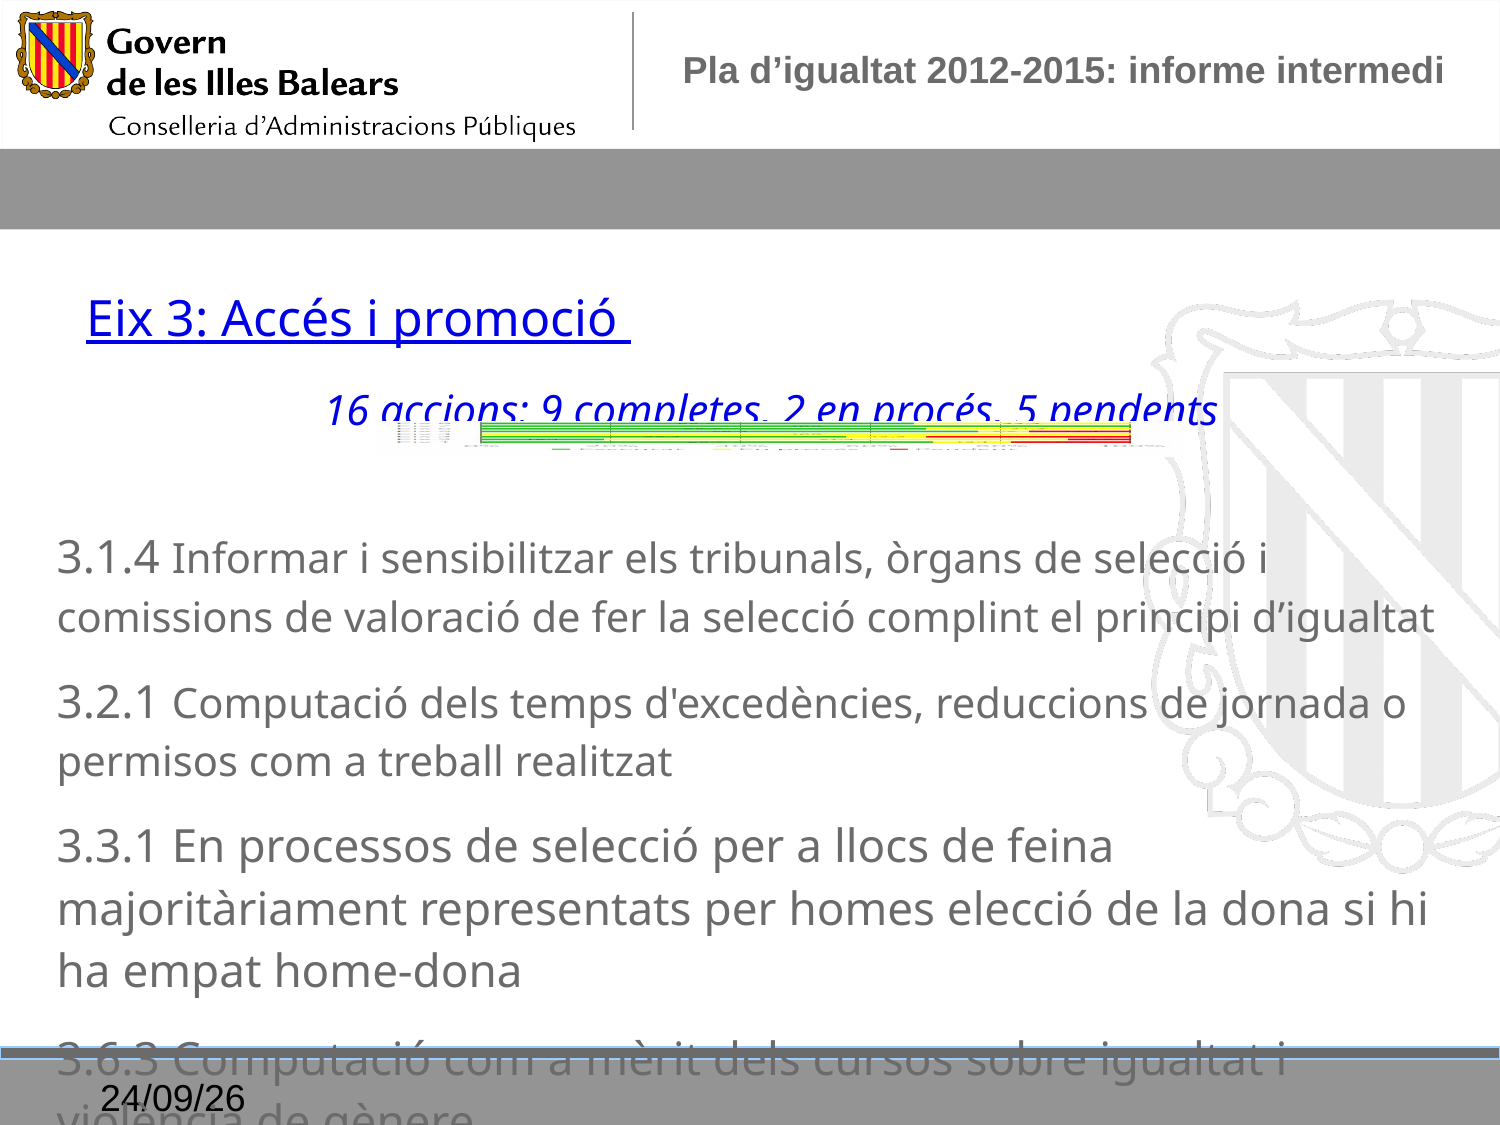

# Eix 3: Accés i promoció
16 accions: 9 completes, 2 en procés, 5 pendents
3.1.4 Informar i sensibilitzar els tribunals, òrgans de selecció i comissions de valoració de fer la selecció complint el principi d’igualtat
3.2.1 Computació dels temps d'excedències, reduccions de jornada o permisos com a treball realitzat
3.3.1 En processos de selecció per a llocs de feina majoritàriament representats per homes elecció de la dona si hi ha empat home-dona
3.6.3 Computació com a mèrit dels cursos sobre igualtat i violència de gènere